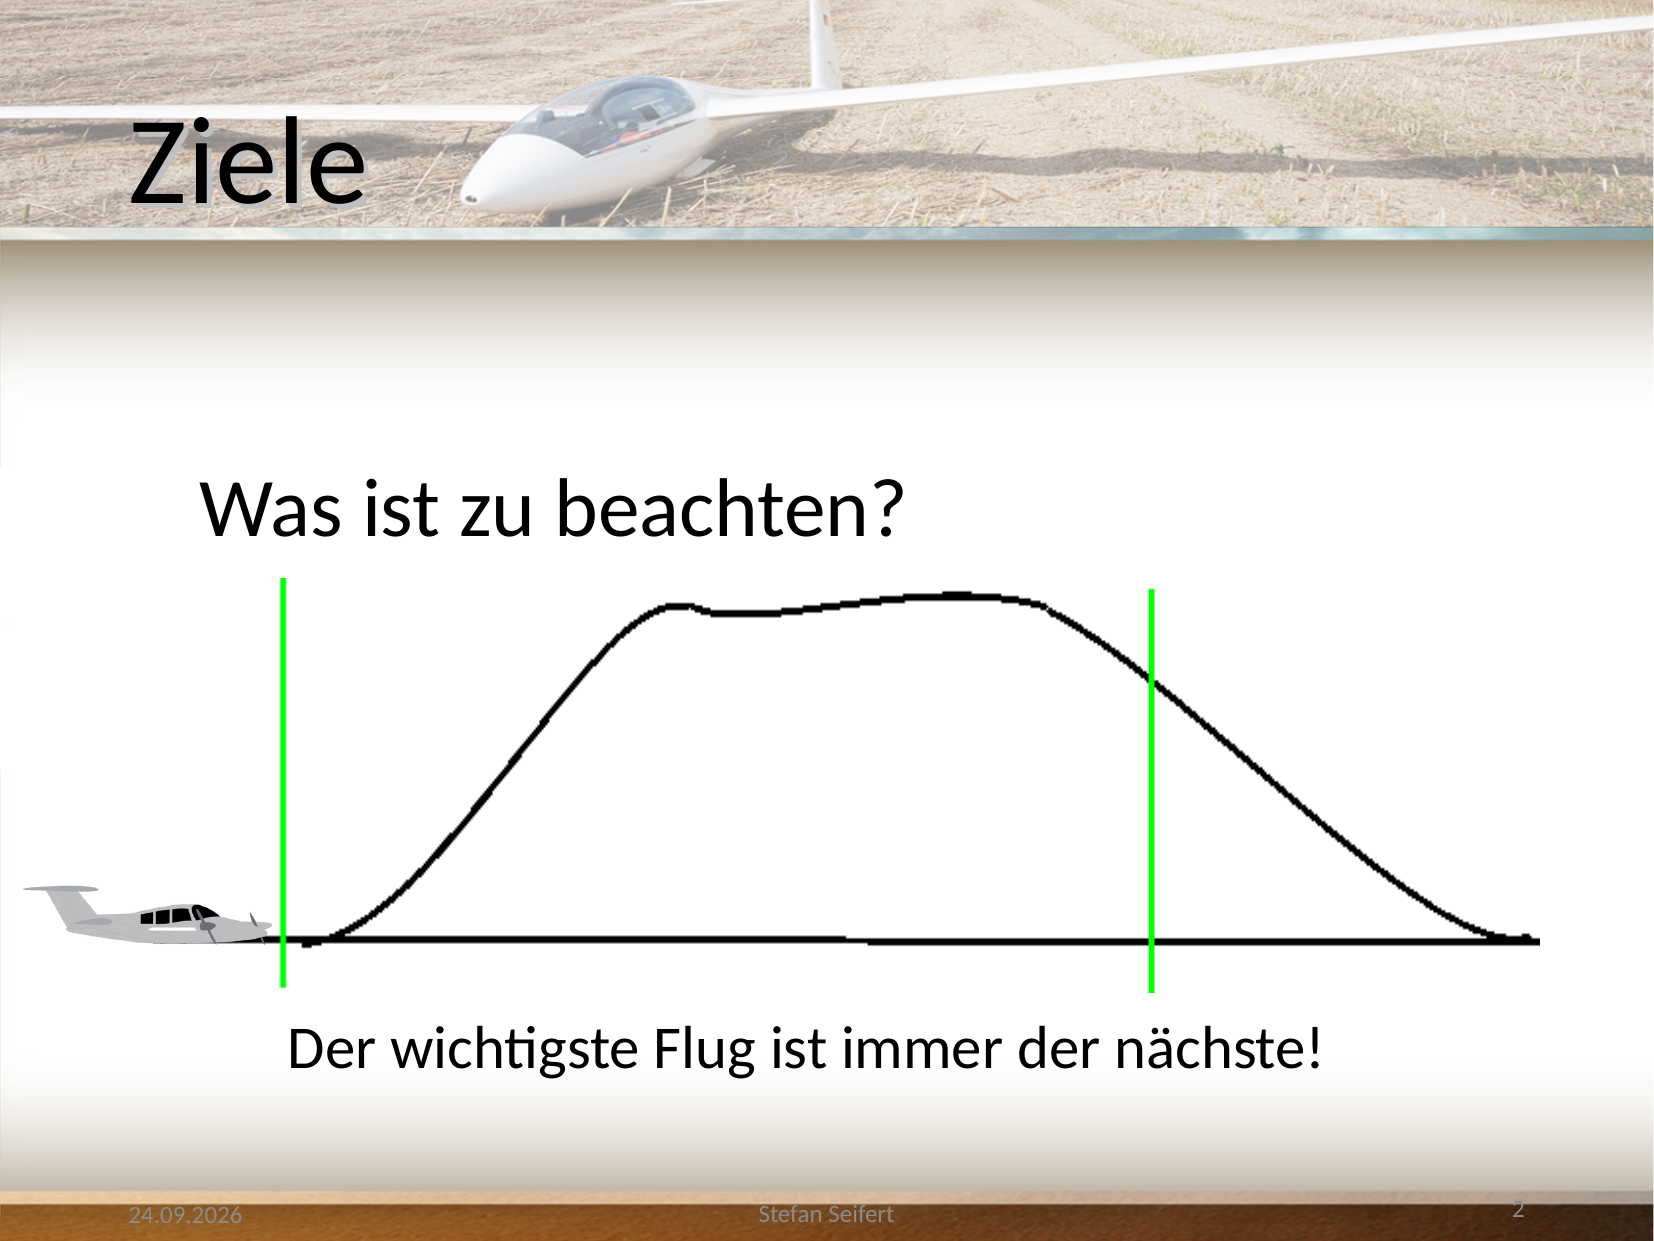

# Ziele
Was ist zu beachten?
Der wichtigste Flug ist immer der nächste!
Stefan Seifert